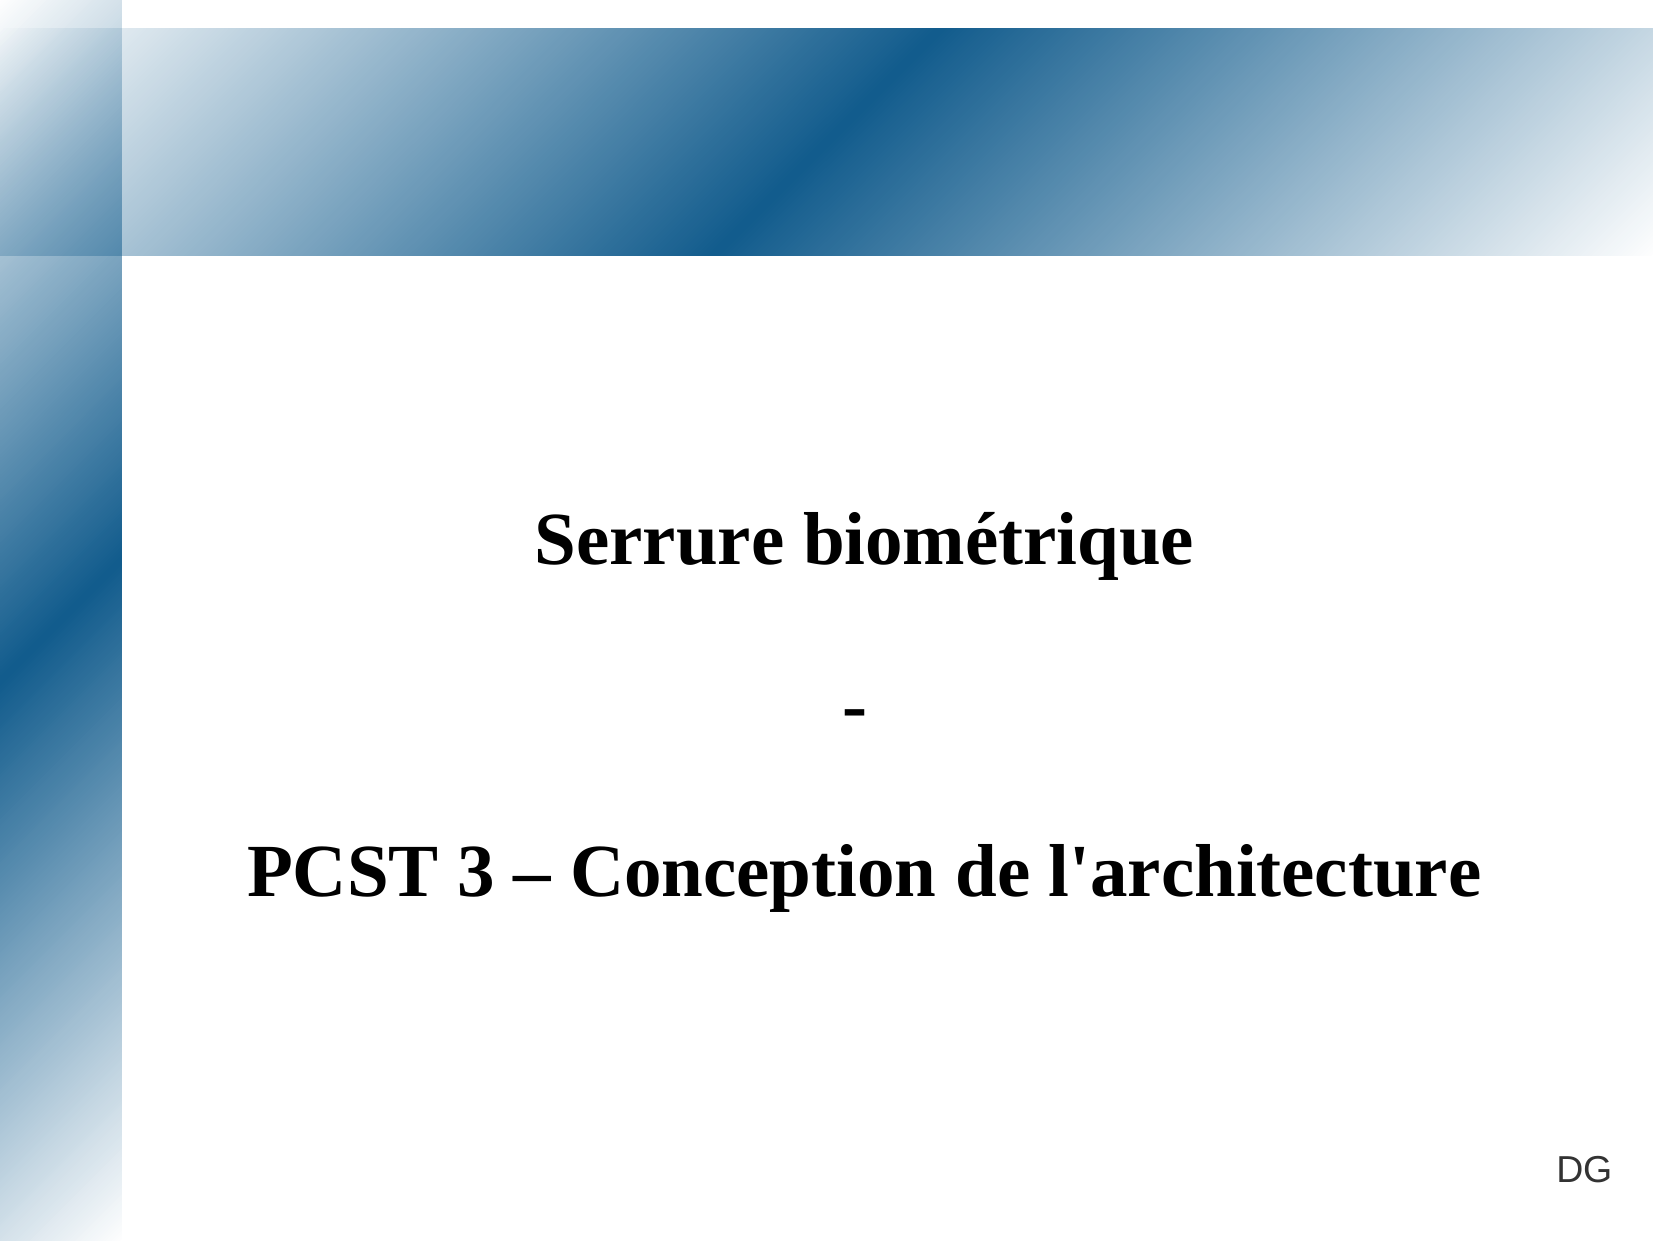

Serrure biométrique
-
PCST 3 – Conception de l'architecture
# DG